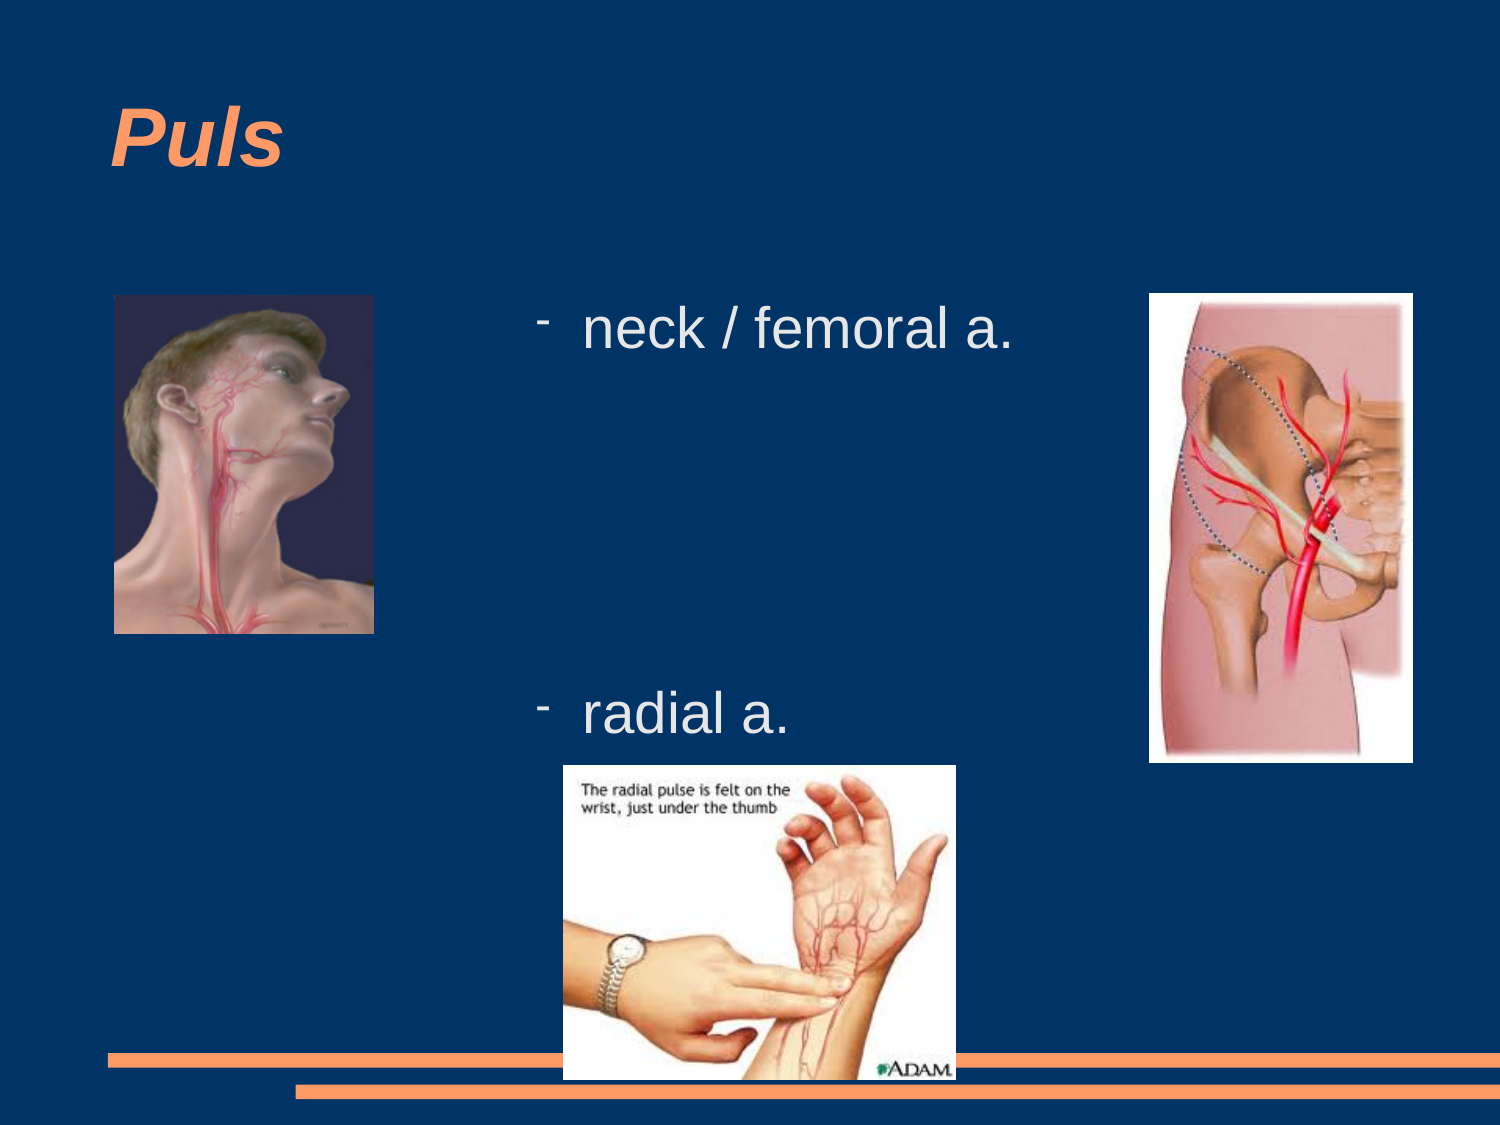

# Puls
neck / femoral a.
radial a.